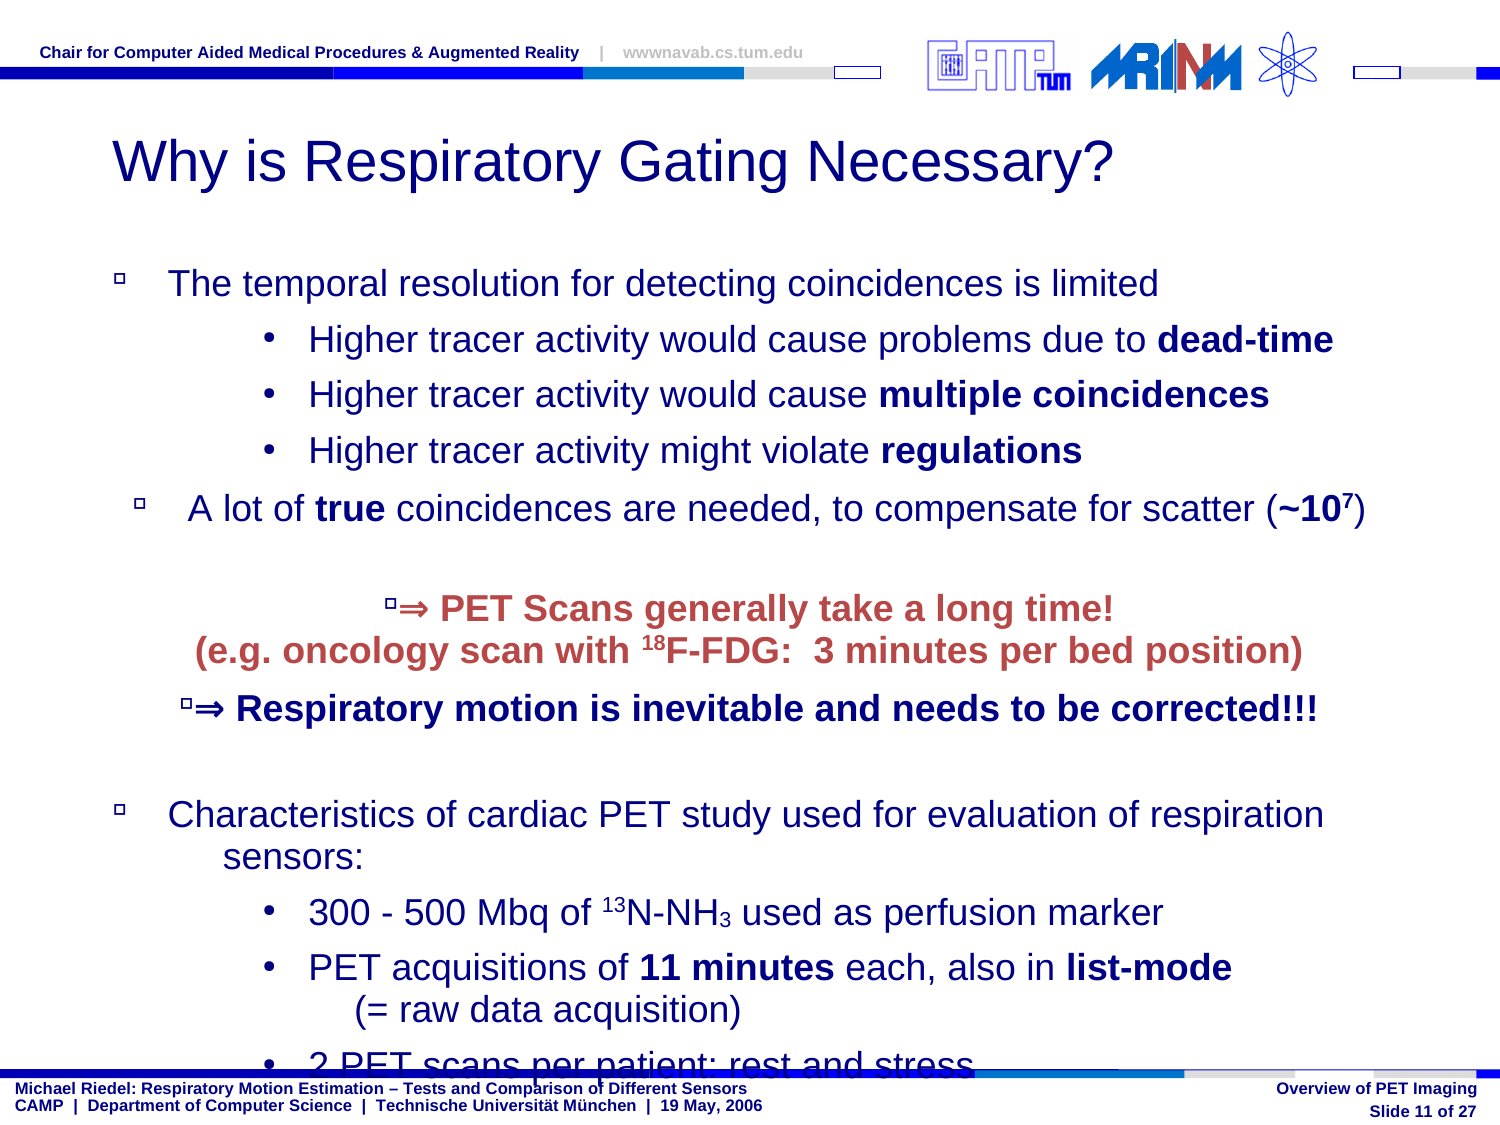

# Why is Respiratory Gating Necessary?
The temporal resolution for detecting coincidences is limited
Higher tracer activity would cause problems due to dead-time
Higher tracer activity would cause multiple coincidences
Higher tracer activity might violate regulations
A lot of true coincidences are needed, to compensate for scatter (~107)
⇒ PET Scans generally take a long time!
(e.g. oncology scan with 18F-FDG: 3 minutes per bed position)
⇒ Respiratory motion is inevitable and needs to be corrected!!!
Characteristics of cardiac PET study used for evaluation of respiration sensors:
300 - 500 Mbq of 13N-NH3 used as perfusion marker
PET acquisitions of 11 minutes each, also in list-mode
(= raw data acquisition)
2 PET scans per patient: rest and stress
 Overview of PET Imaging